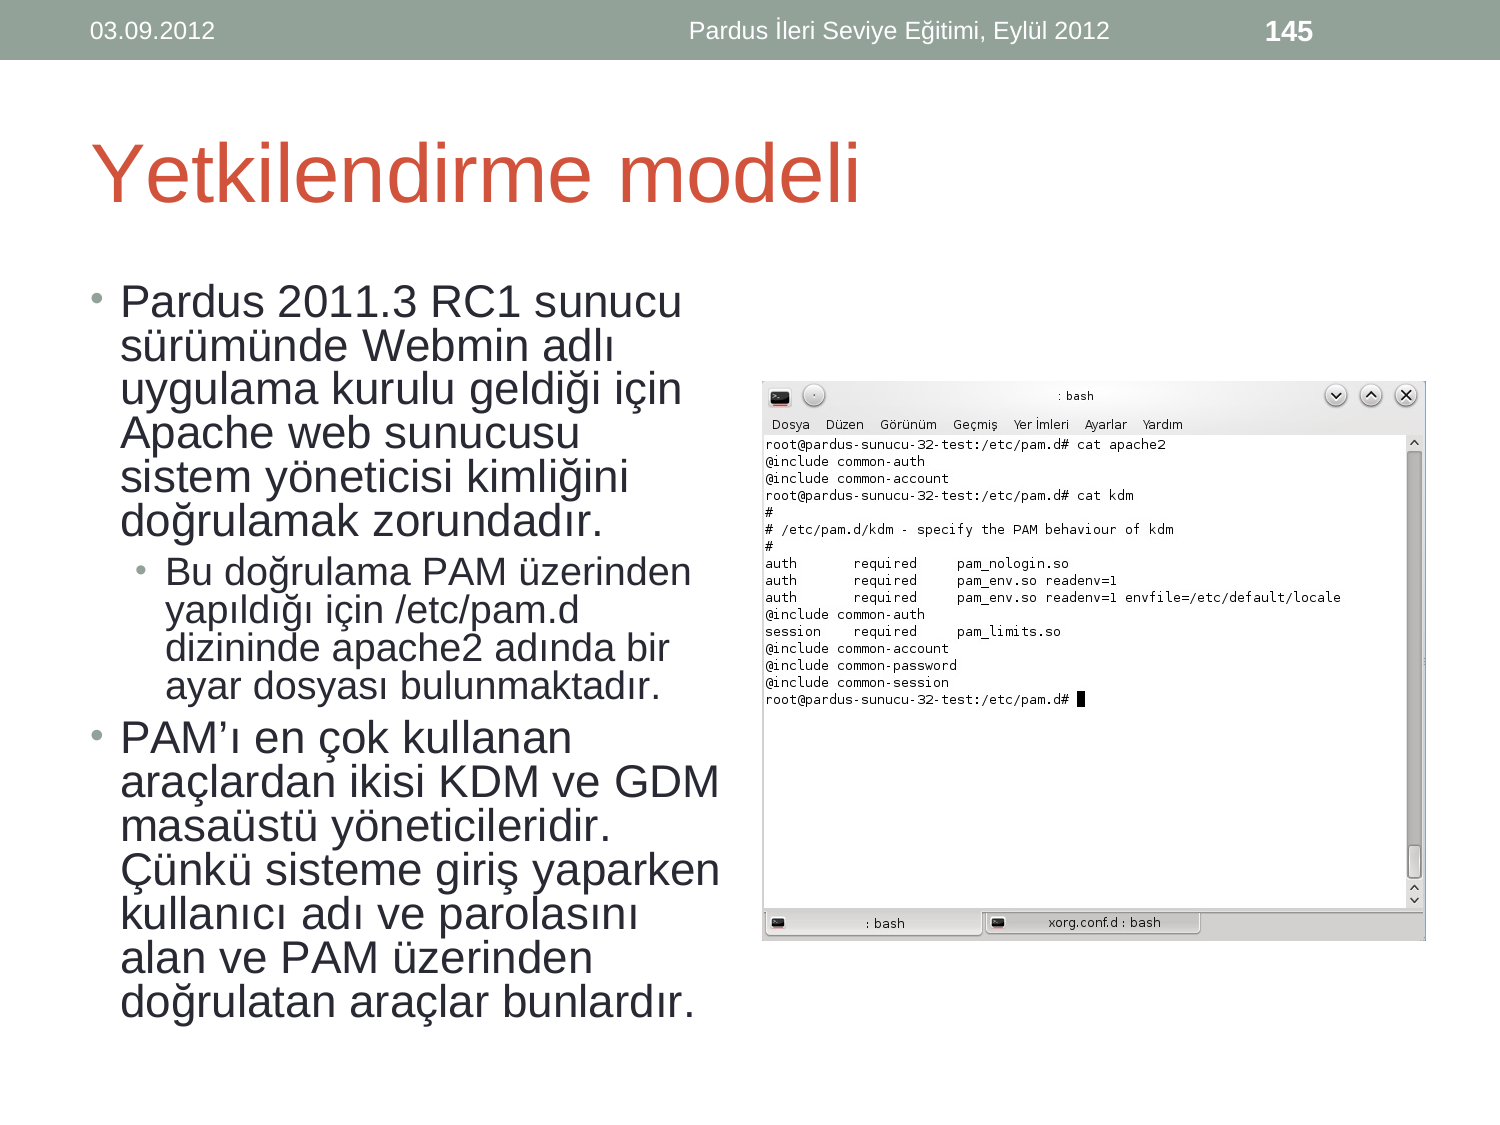

03.09.2012
Pardus İleri Seviye Eğitimi, Eylül 2012
# Yetkilendirme modeli
Pardus 2011.3 RC1 sunucu sürümünde Webmin adlı uygulama kurulu geldiği için Apache web sunucusu sistem yöneticisi kimliğini doğrulamak zorundadır.
Bu doğrulama PAM üzerinden yapıldığı için /etc/pam.d dizininde apache2 adında bir ayar dosyası bulunmaktadır.
PAM’ı en çok kullanan araçlardan ikisi KDM ve GDM masaüstü yöneticileridir. Çünkü sisteme giriş yaparken kullanıcı adı ve parolasını alan ve PAM üzerinden doğrulatan araçlar bunlardır.